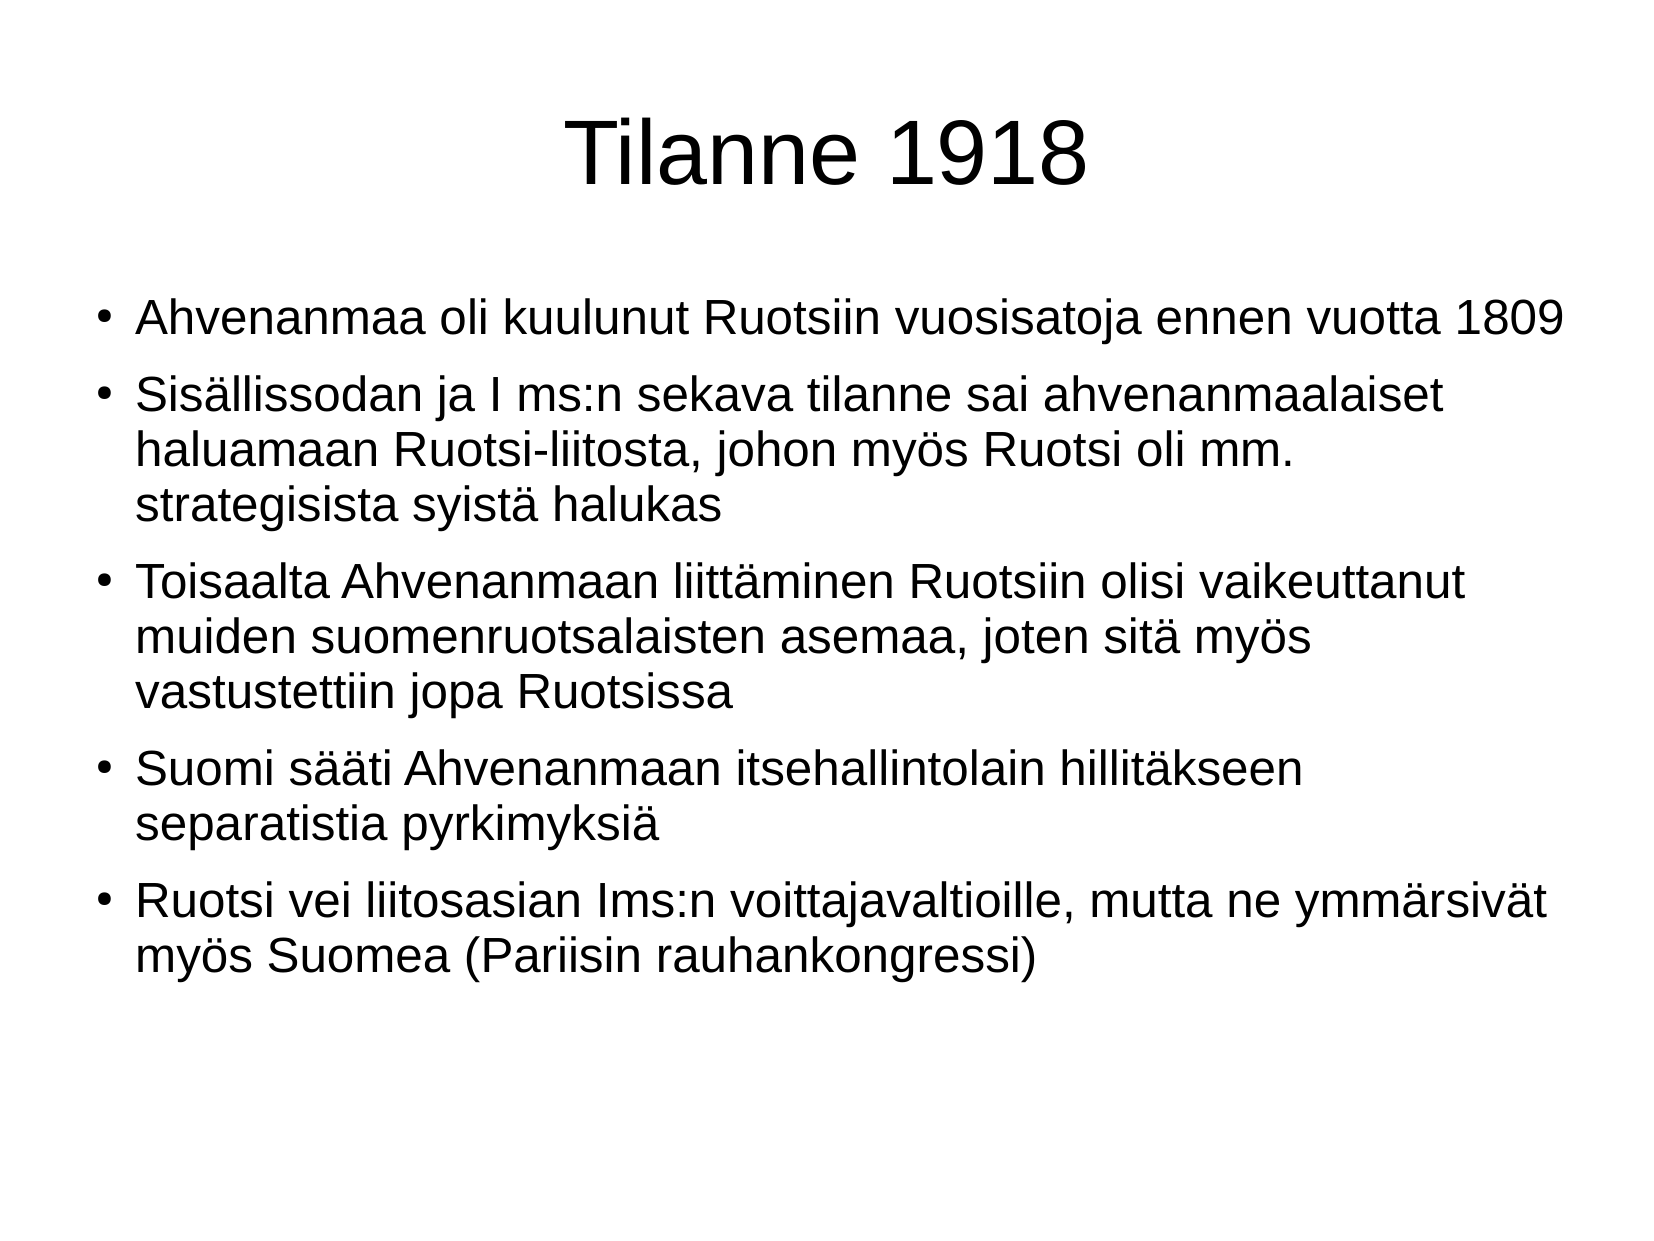

# Tilanne 1918
Ahvenanmaa oli kuulunut Ruotsiin vuosisatoja ennen vuotta 1809
Sisällissodan ja I ms:n sekava tilanne sai ahvenanmaalaiset haluamaan Ruotsi-liitosta, johon myös Ruotsi oli mm. strategisista syistä halukas
Toisaalta Ahvenanmaan liittäminen Ruotsiin olisi vaikeuttanut muiden suomenruotsalaisten asemaa, joten sitä myös vastustettiin jopa Ruotsissa
Suomi sääti Ahvenanmaan itsehallintolain hillitäkseen separatistia pyrkimyksiä
Ruotsi vei liitosasian Ims:n voittajavaltioille, mutta ne ymmärsivät myös Suomea (Pariisin rauhankongressi)